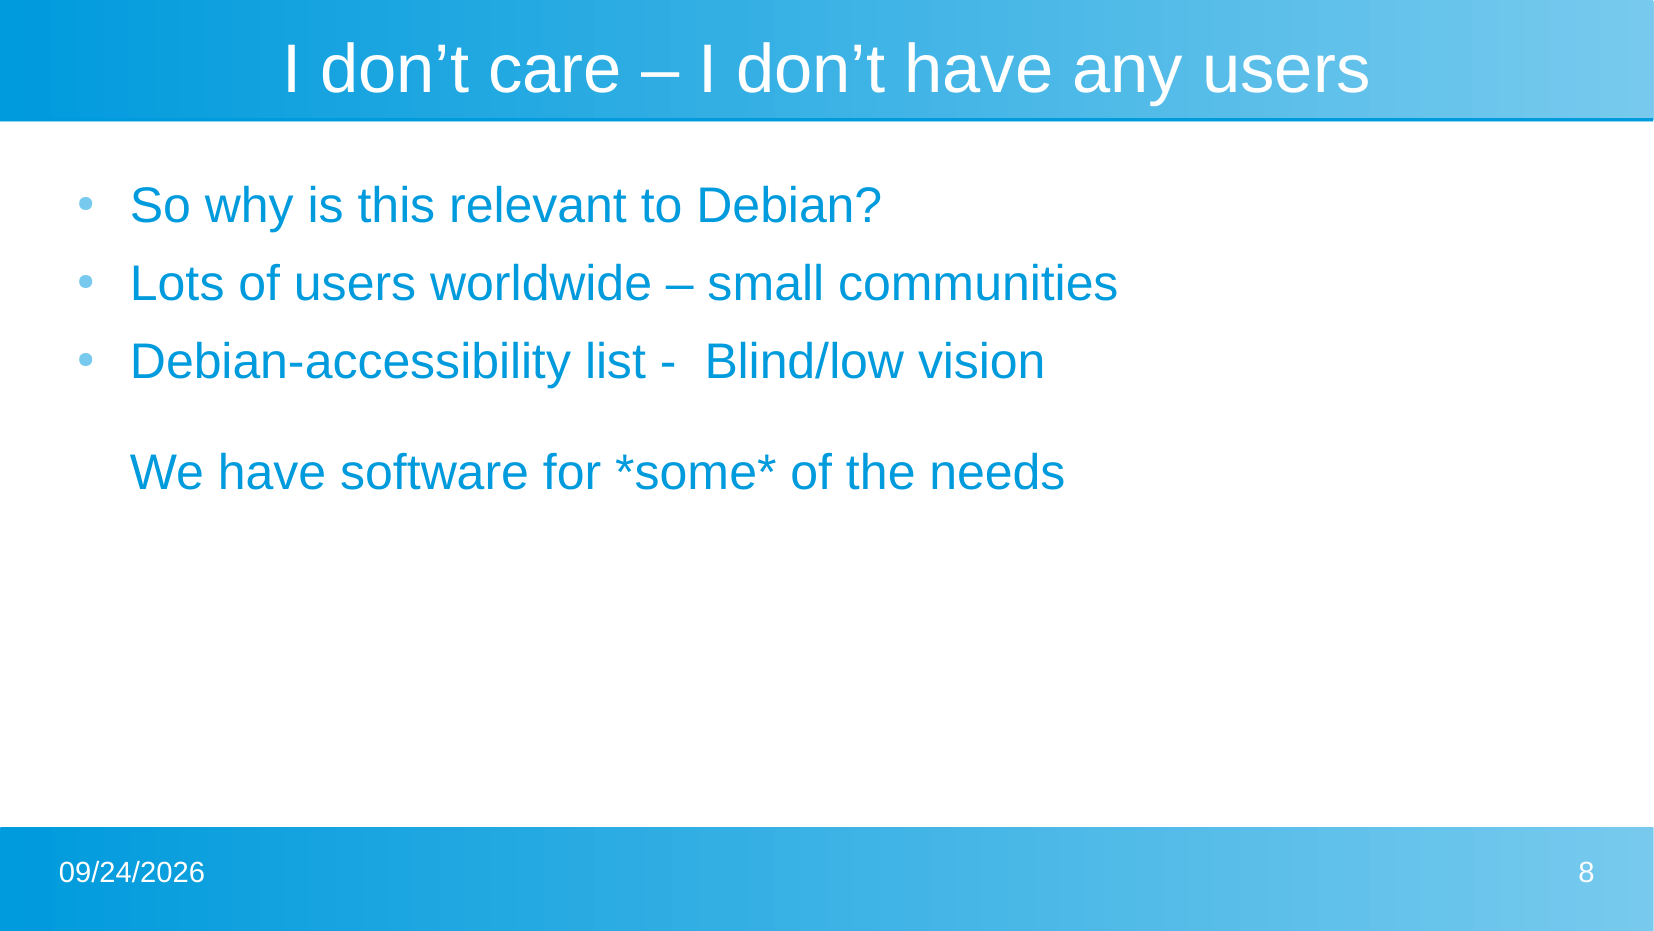

# I don’t care – I don’t have any users
So why is this relevant to Debian?
Lots of users worldwide – small communities
Debian-accessibility list - Blind/low vision
We have software for *some* of the needs
8